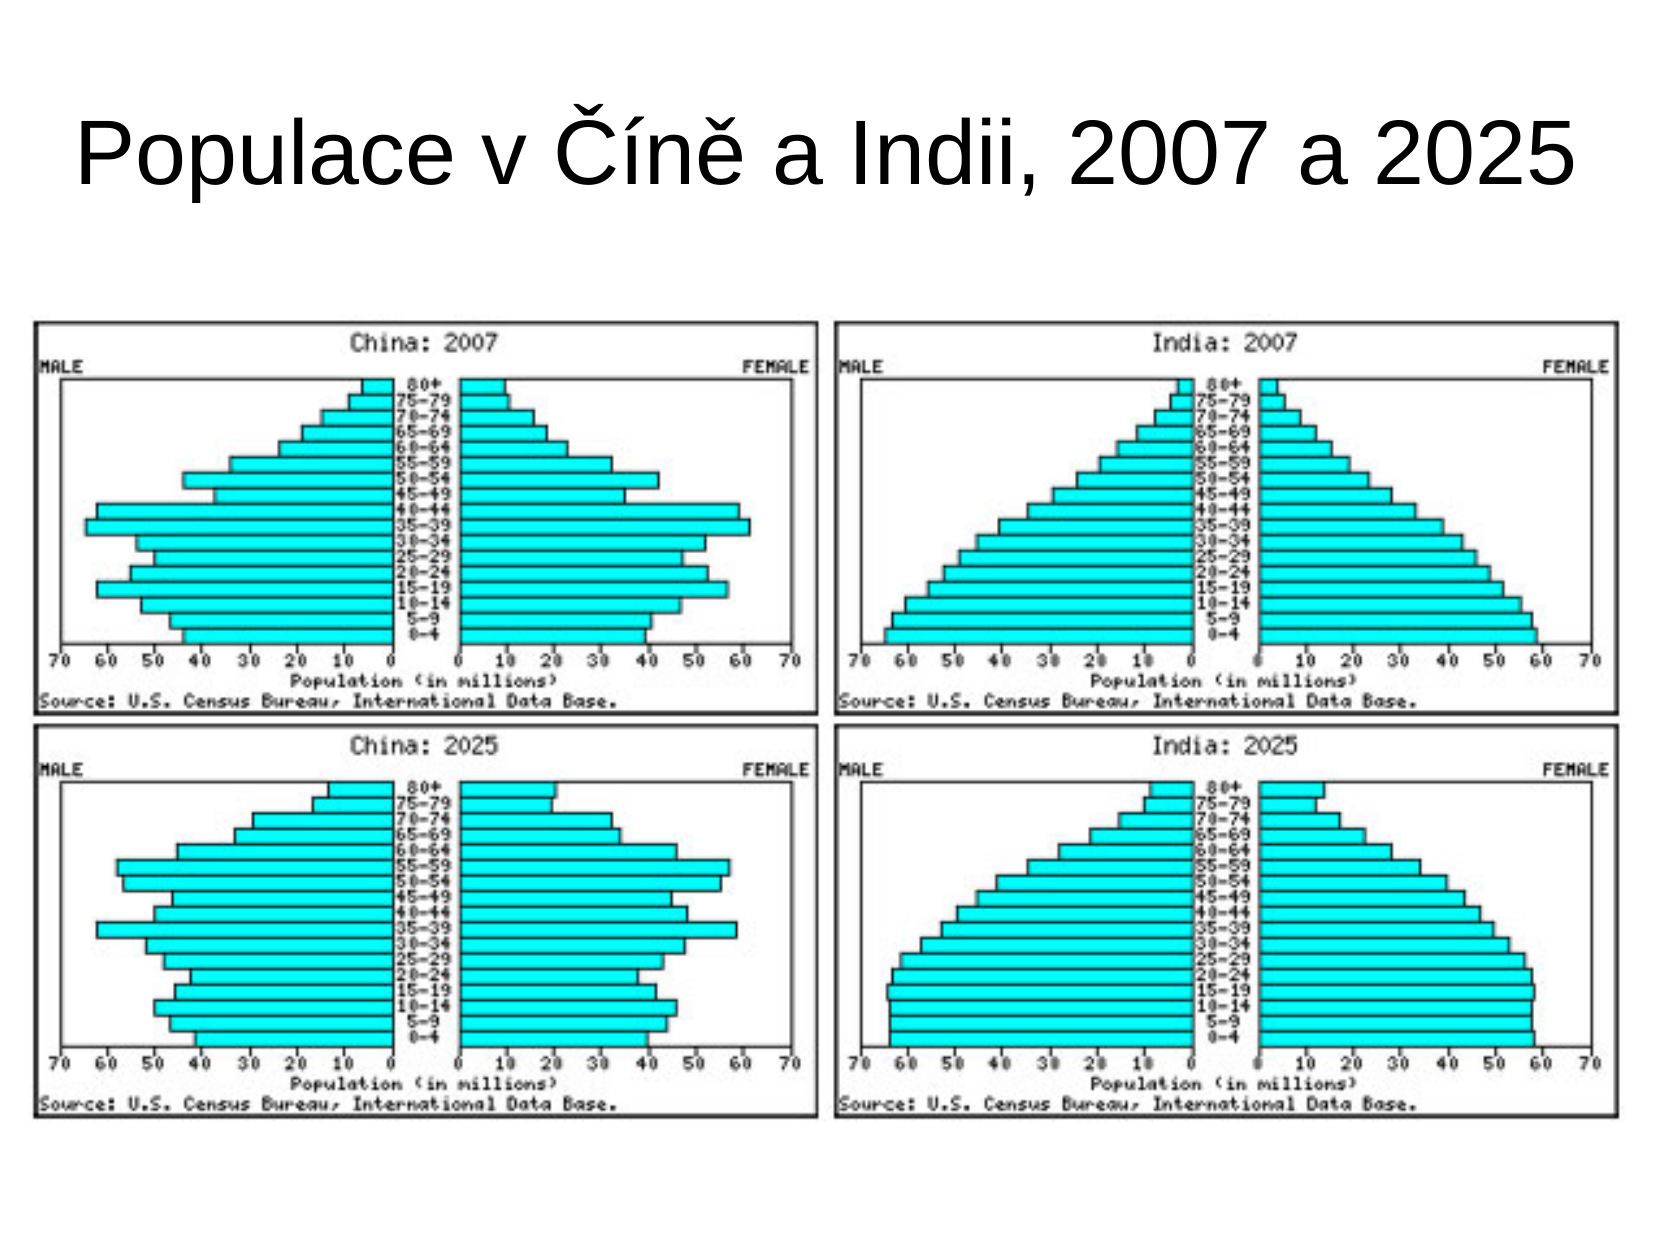

# Populace v Číně a Indii, 2007 a 2025